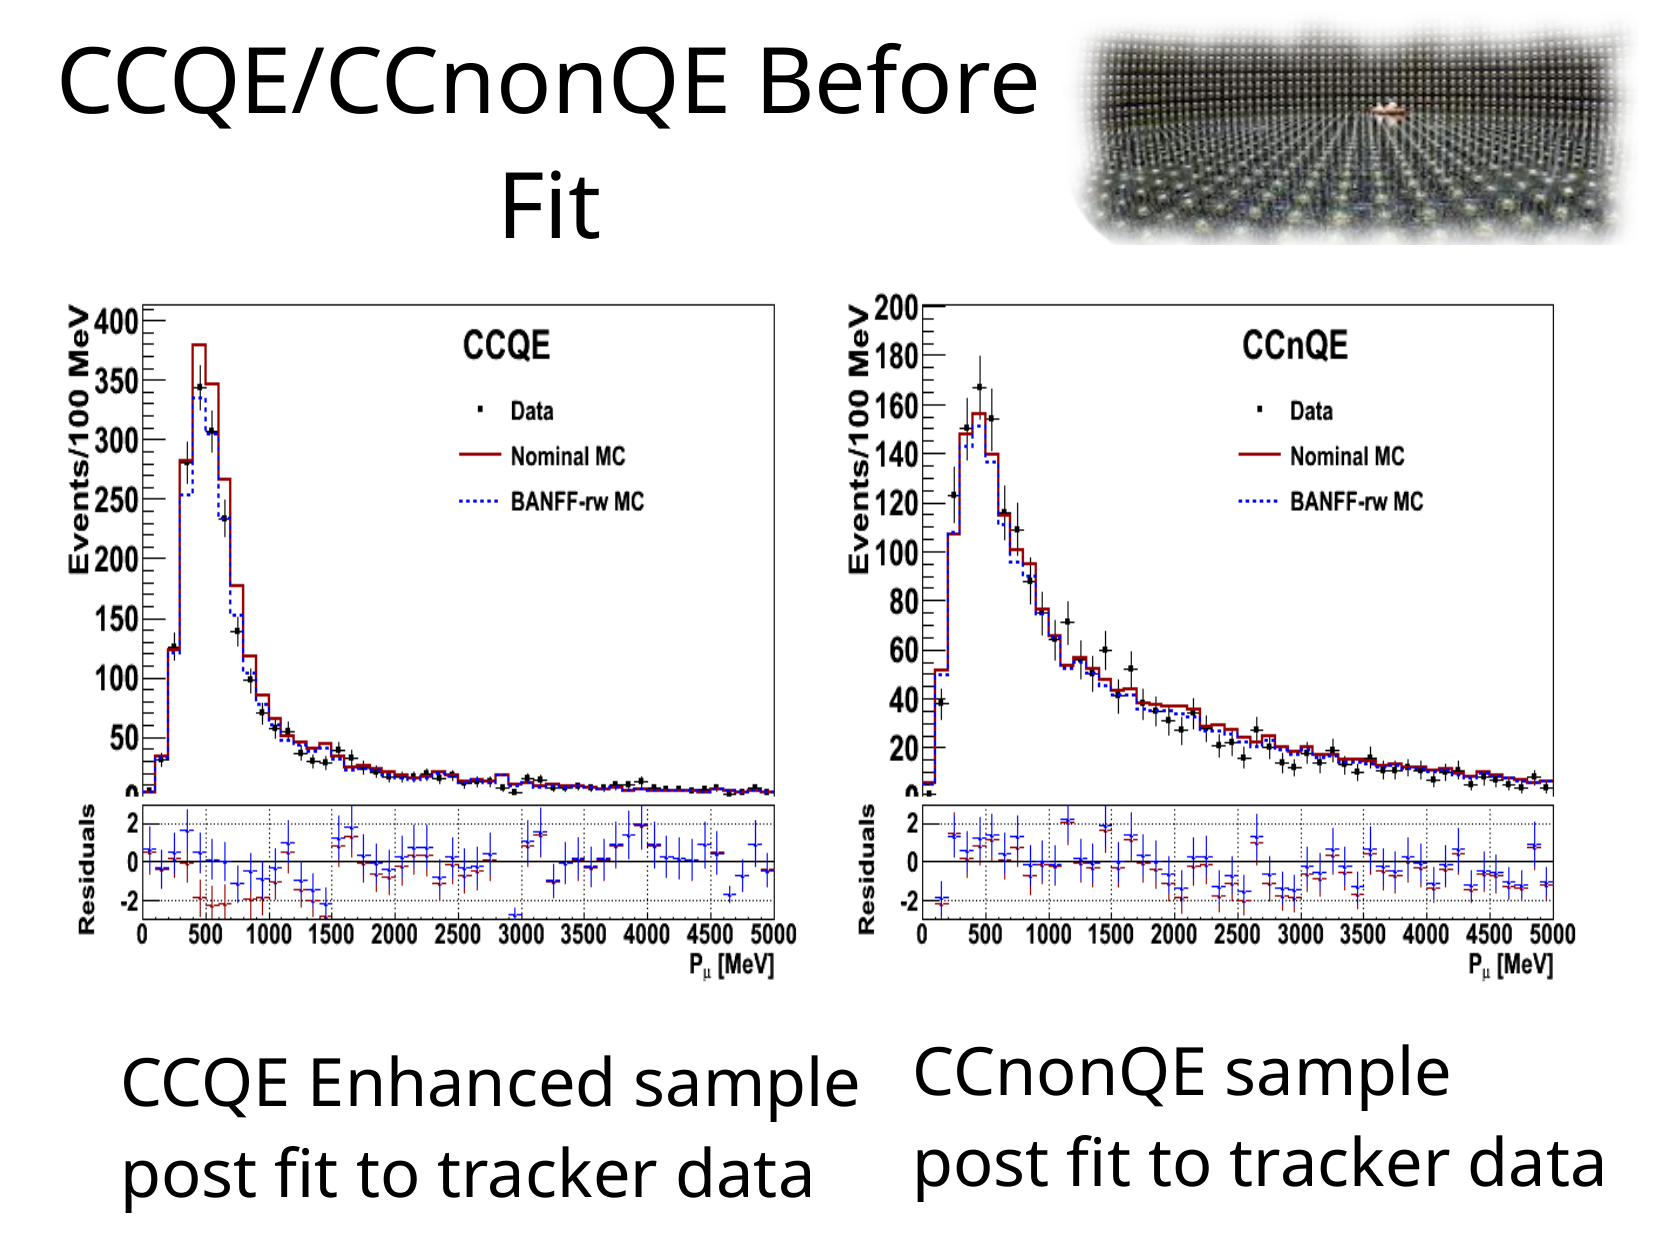

# CCQE/CCnonQE Before Fit
CCnonQE sample
post fit to tracker data
CCQE Enhanced sample
post fit to tracker data